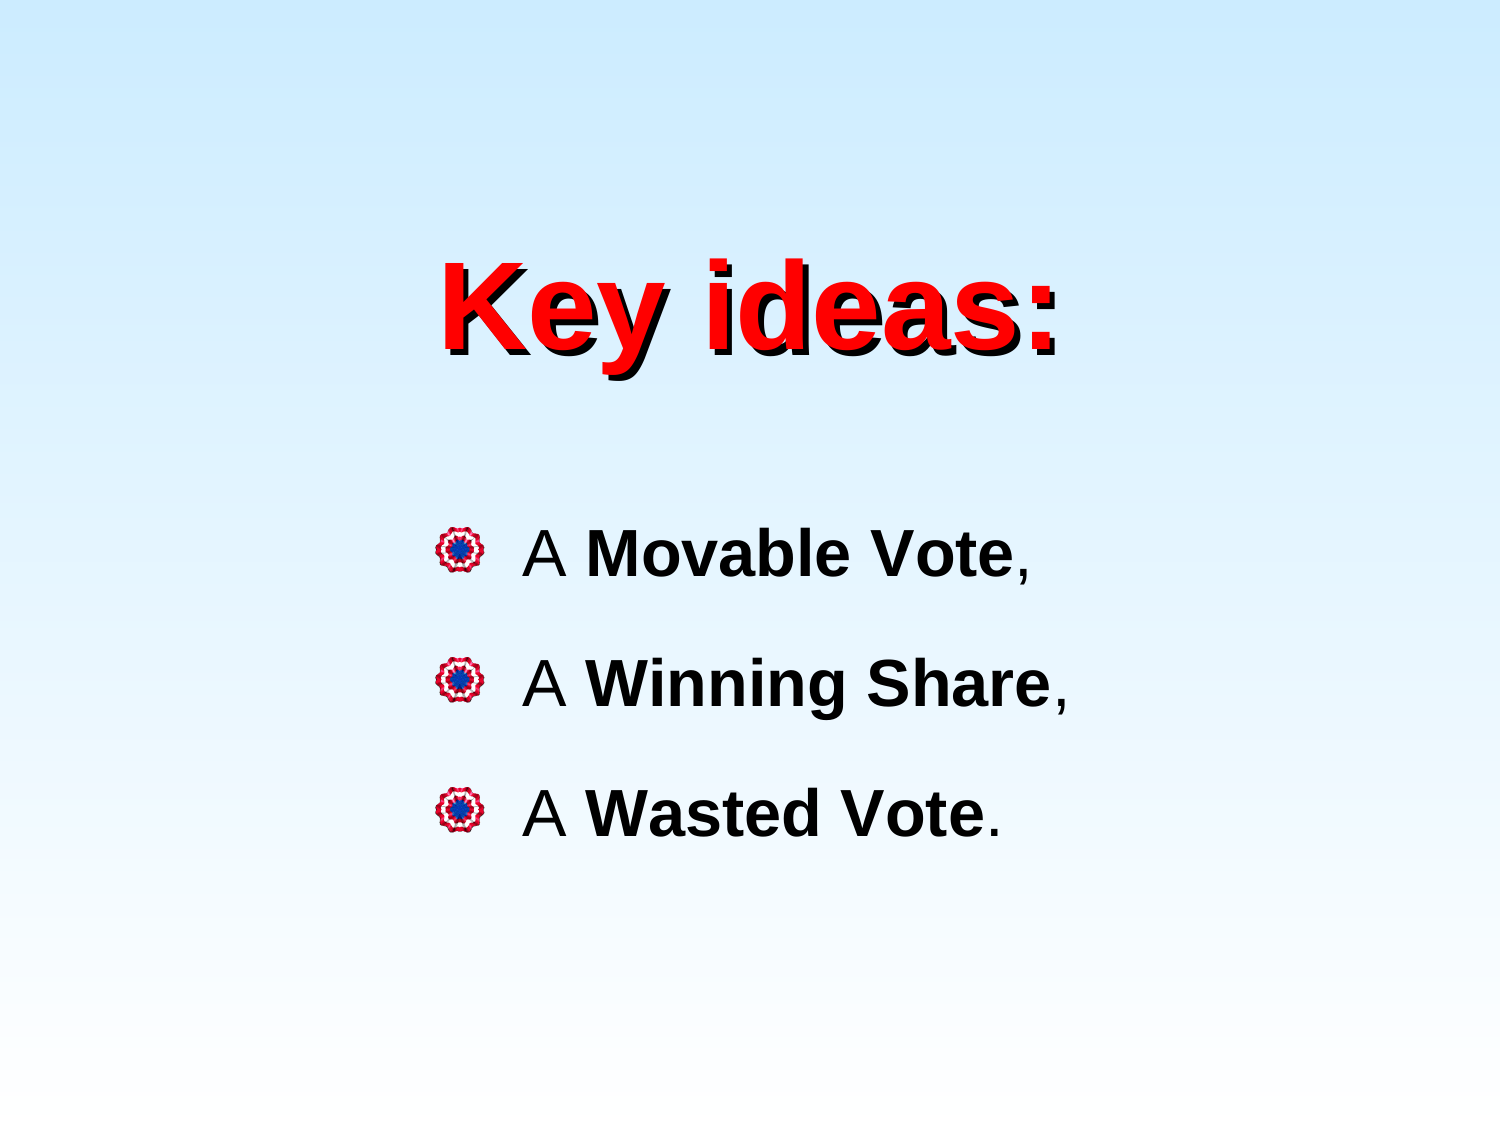

# Key ideas:
 A Movable Vote,
 A Winning Share,
 A Wasted Vote.